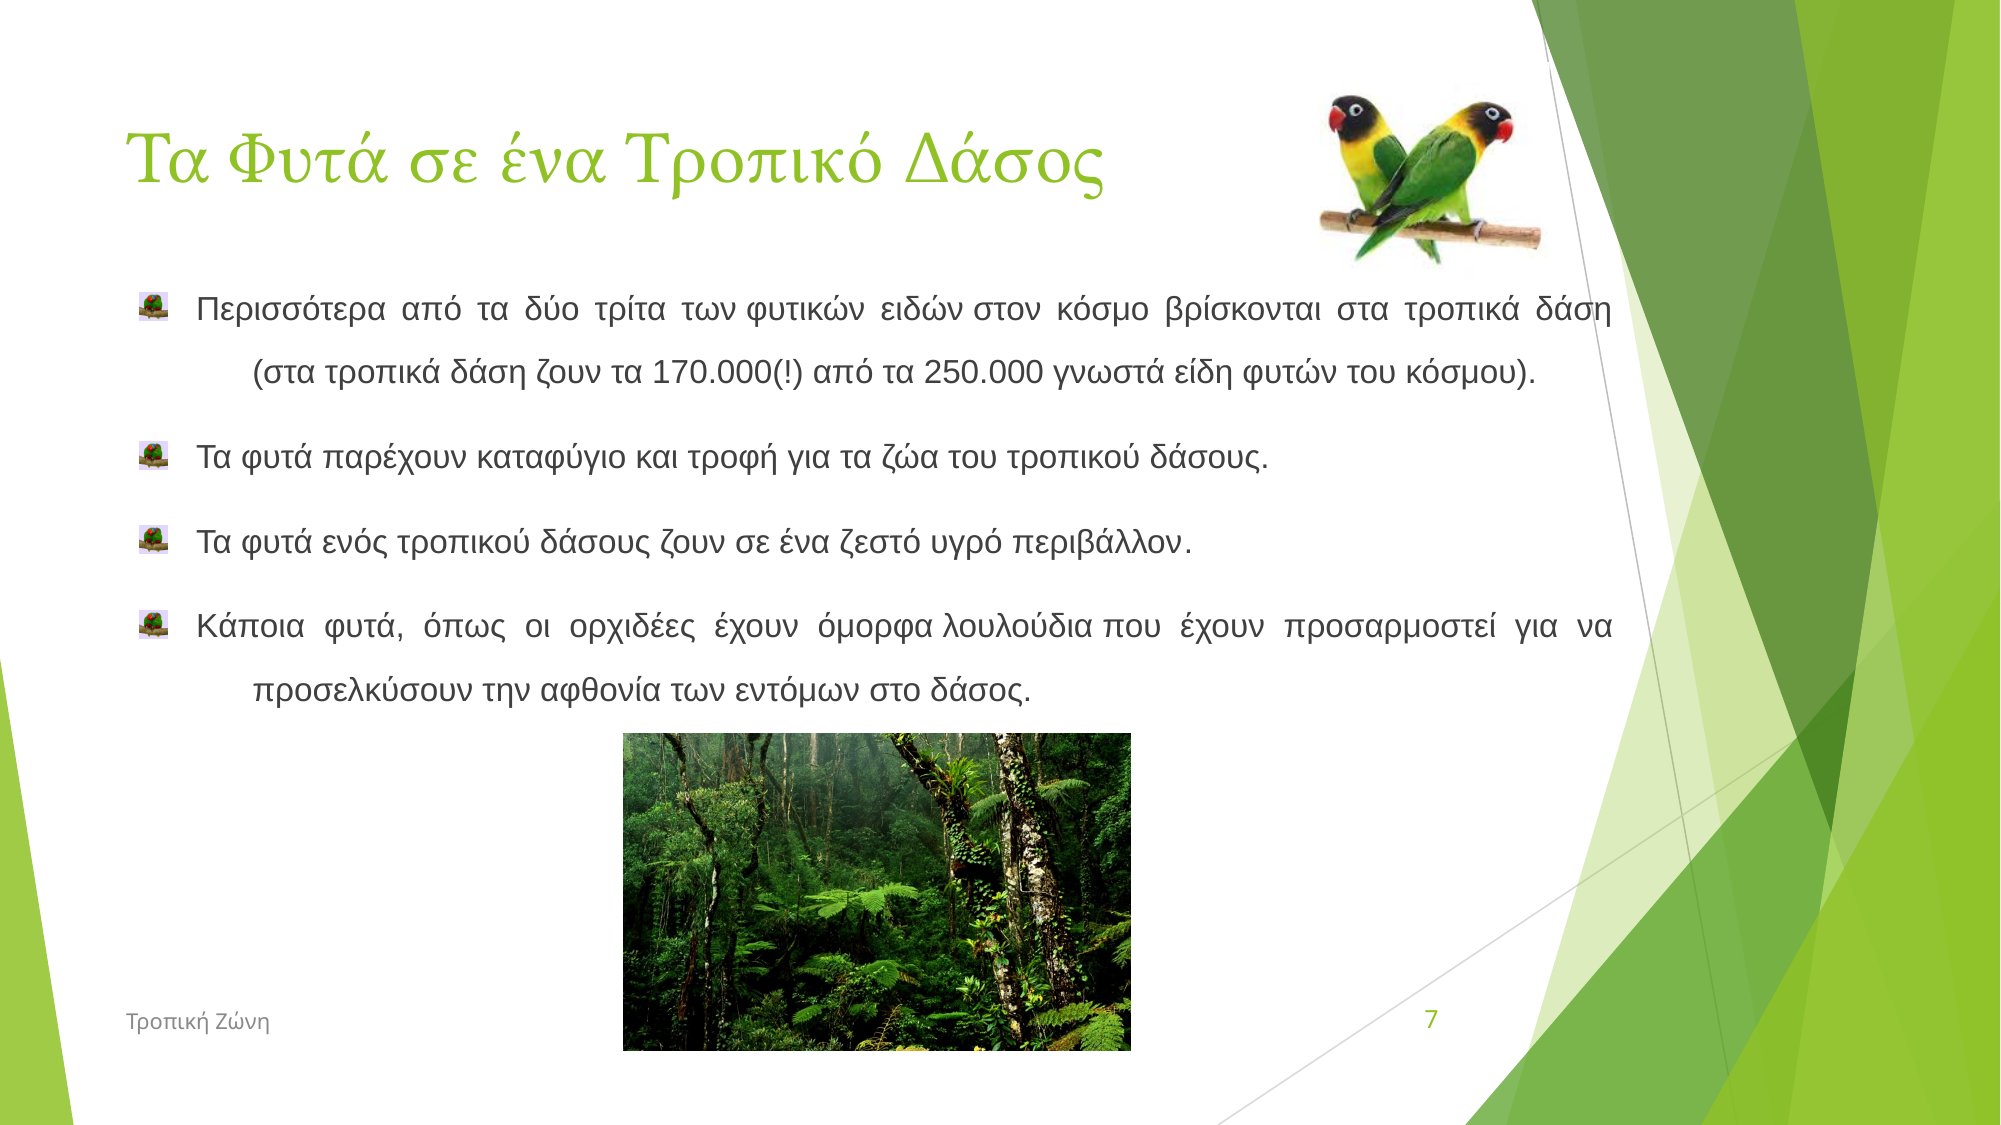

# Τα Φυτά σε ένα Τροπικό Δάσος
Περισσότερα από τα δύο τρίτα των φυτικών ειδών στον κόσμο βρίσκονται στα τροπικά δάση (στα τροπικά δάση ζουν τα 170.000(!) από τα 250.000 γνωστά είδη φυτών του κόσμου).
Τα φυτά παρέχουν καταφύγιο και τροφή για τα ζώα του τροπικού δάσους.
Τα φυτά ενός τροπικού δάσους ζουν σε ένα ζεστό υγρό περιβάλλον.
Κάποια φυτά, όπως οι ορχιδέες έχουν όμορφα λουλούδια που έχουν προσαρμοστεί για να προσελκύσουν την αφθονία των εντόμων στο δάσος.
Τροπική Ζώνη